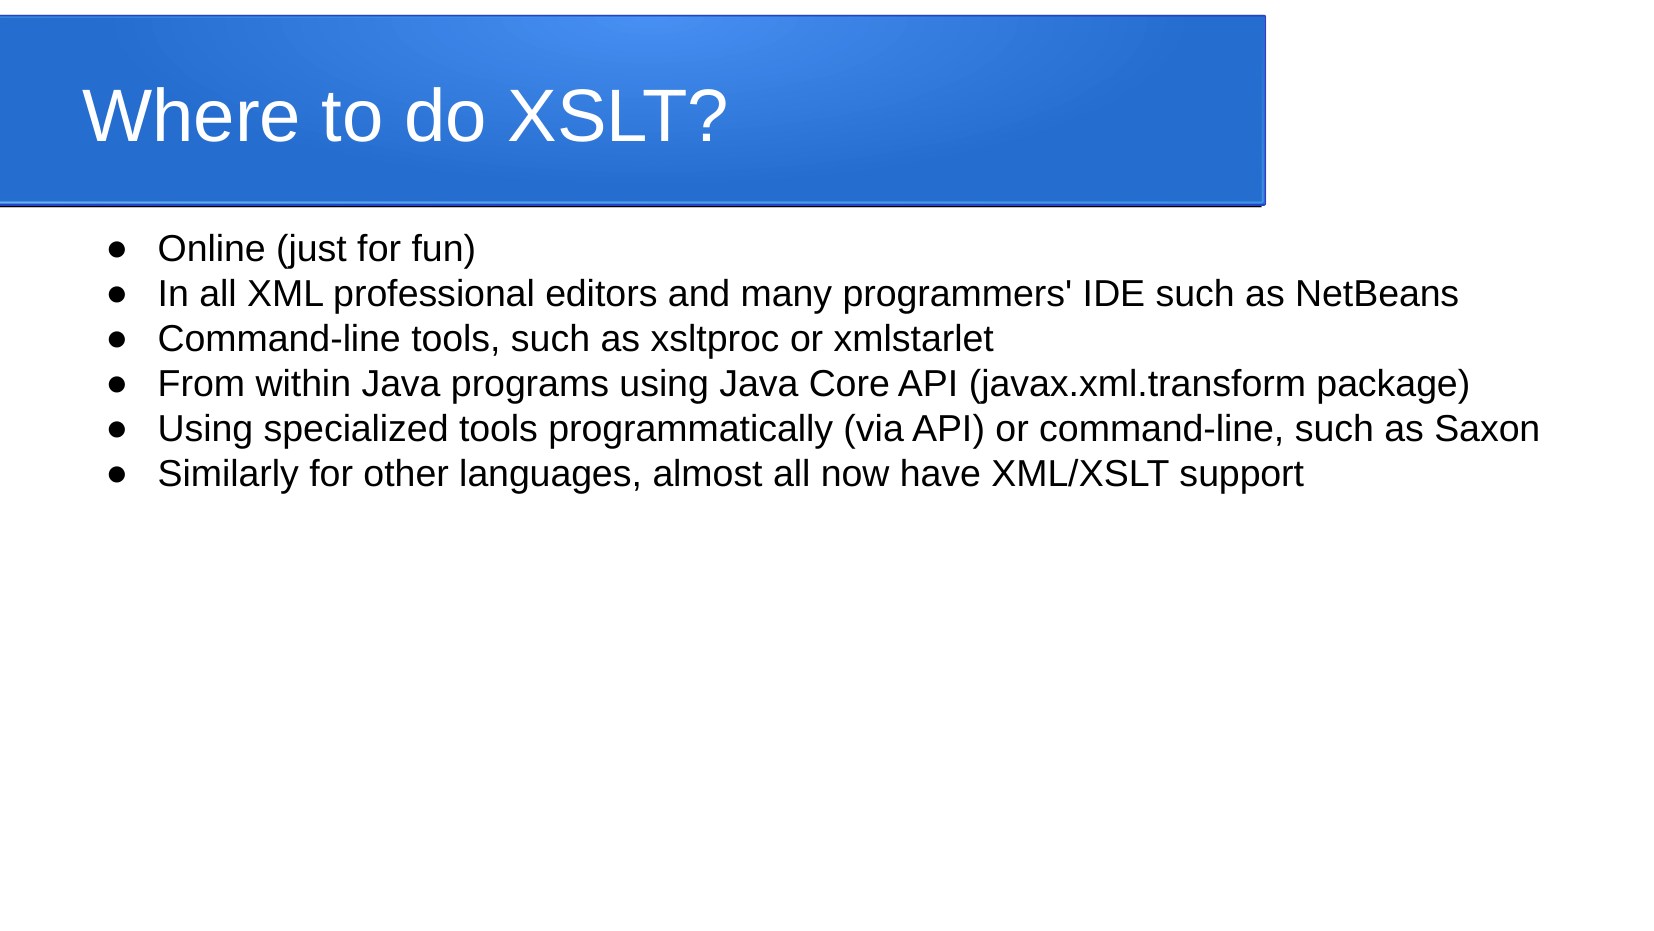

# Where to do XSLT?
Online (just for fun)
In all XML professional editors and many programmers' IDE such as NetBeans
Command-line tools, such as xsltproc or xmlstarlet
From within Java programs using Java Core API (javax.xml.transform package)
Using specialized tools programmatically (via API) or command-line, such as Saxon
Similarly for other languages, almost all now have XML/XSLT support